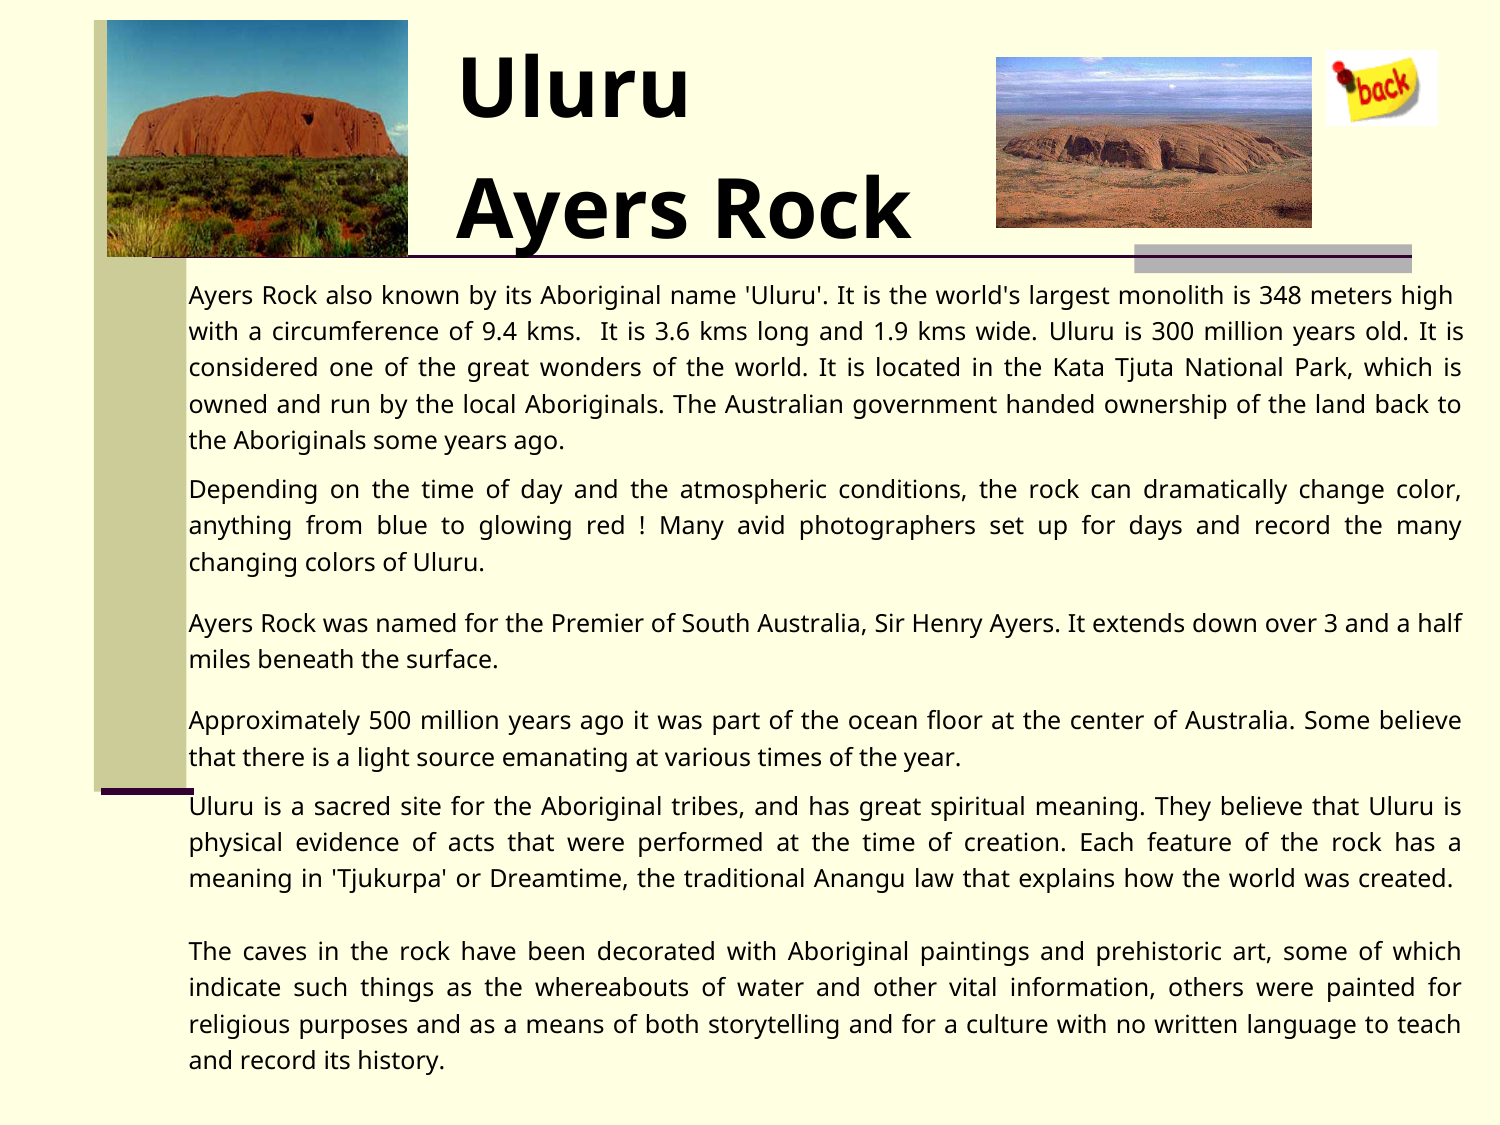

Uluru
Ayers Rock
Ayers Rock also known by its Aboriginal name 'Uluru'. It is the world's largest monolith is 348 meters high with a circumference of 9.4 kms. It is 3.6 kms long and 1.9 kms wide. Uluru is 300 million years old. It is considered one of the great wonders of the world. It is located in the Kata Tjuta National Park, which is owned and run by the local Aboriginals. The Australian government handed ownership of the land back to the Aboriginals some years ago.
Depending on the time of day and the atmospheric conditions, the rock can dramatically change color, anything from blue to glowing red ! Many avid photographers set up for days and record the many changing colors of Uluru.
Ayers Rock was named for the Premier of South Australia, Sir Henry Ayers. It extends down over 3 and a half miles beneath the surface.
Approximately 500 million years ago it was part of the ocean floor at the center of Australia. Some believe that there is a light source emanating at various times of the year.
Uluru is a sacred site for the Aboriginal tribes, and has great spiritual meaning. They believe that Uluru is physical evidence of acts that were performed at the time of creation. Each feature of the rock has a meaning in 'Tjukurpa' or Dreamtime, the traditional Anangu law that explains how the world was created.
The caves in the rock have been decorated with Aboriginal paintings and prehistoric art, some of which indicate such things as the whereabouts of water and other vital information, others were painted for religious purposes and as a means of both storytelling and for a culture with no written language to teach and record its history.